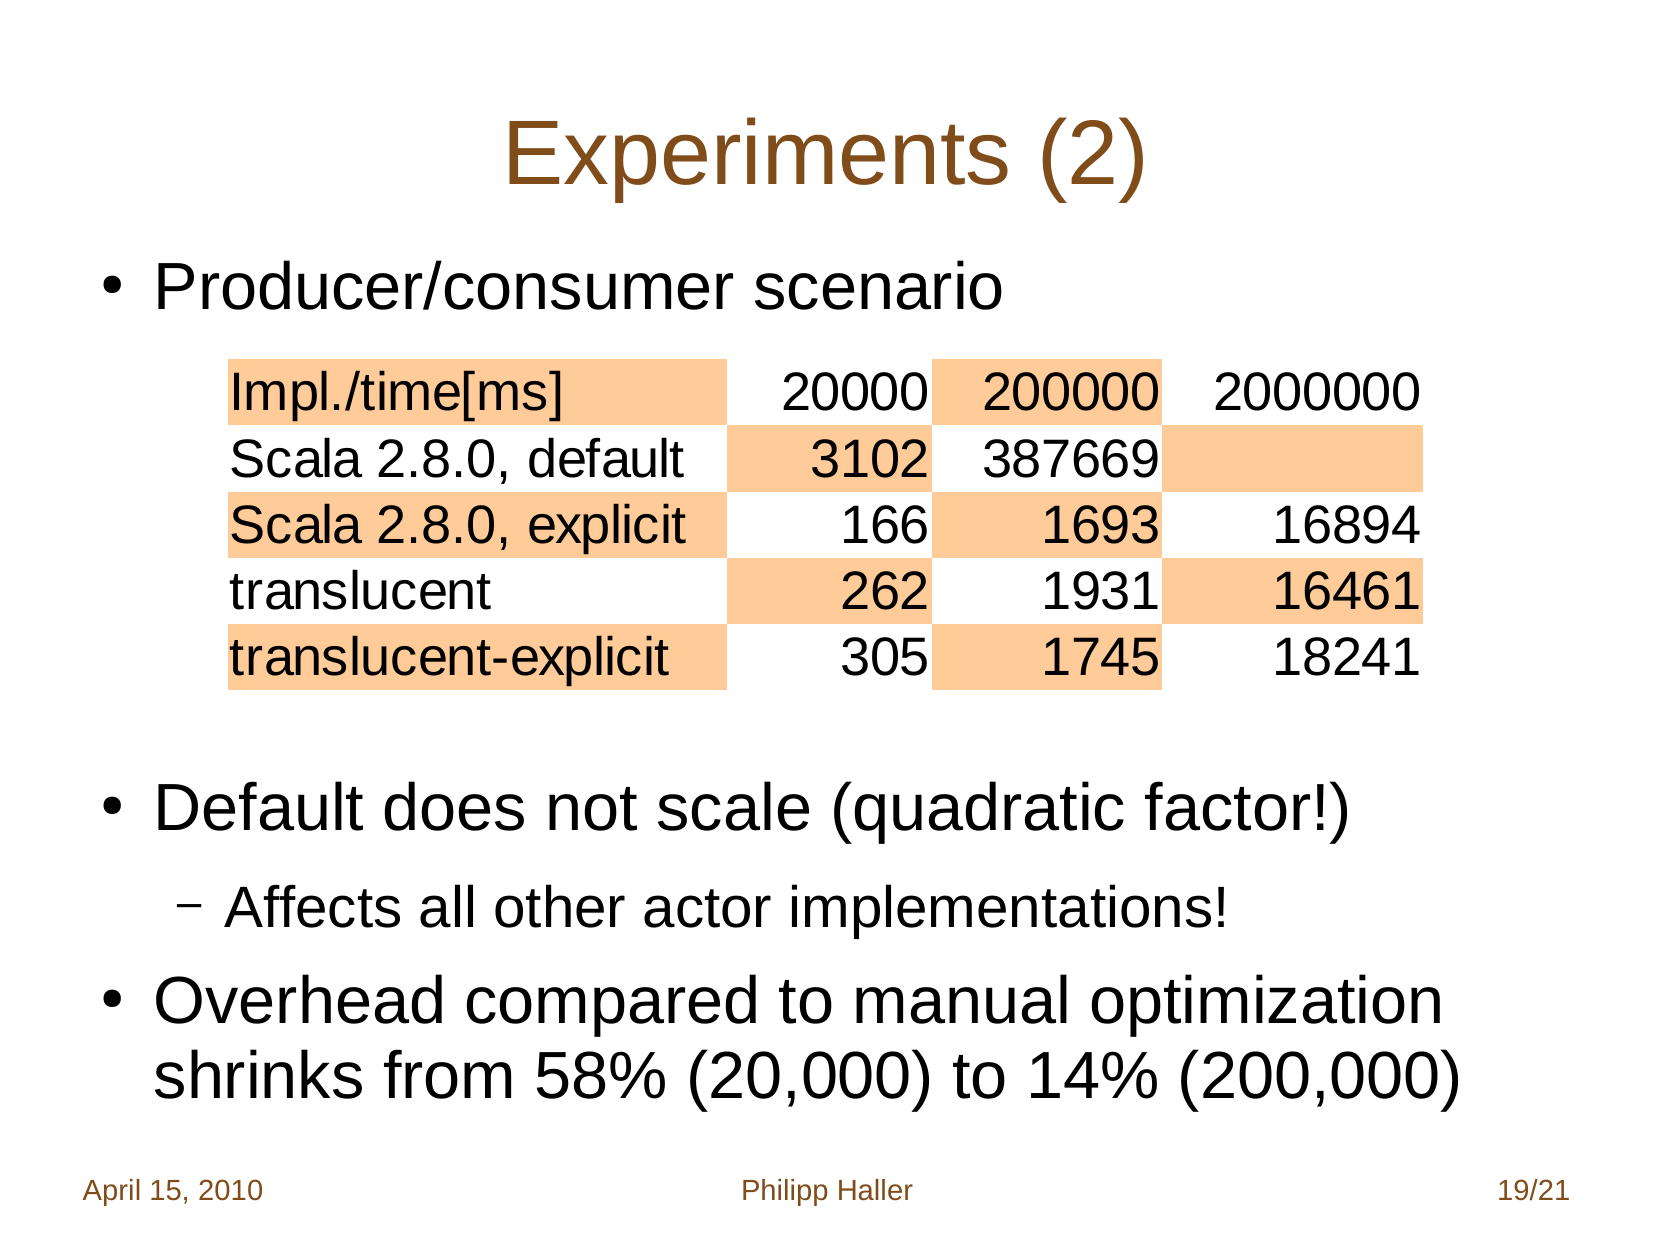

# Experiments (2)
Producer/consumer scenario
Default does not scale (quadratic factor!)
Affects all other actor implementations!
Overhead compared to manual optimization shrinks from 58% (20,000) to 14% (200,000)
April 15, 2010
Translucent Functions
19